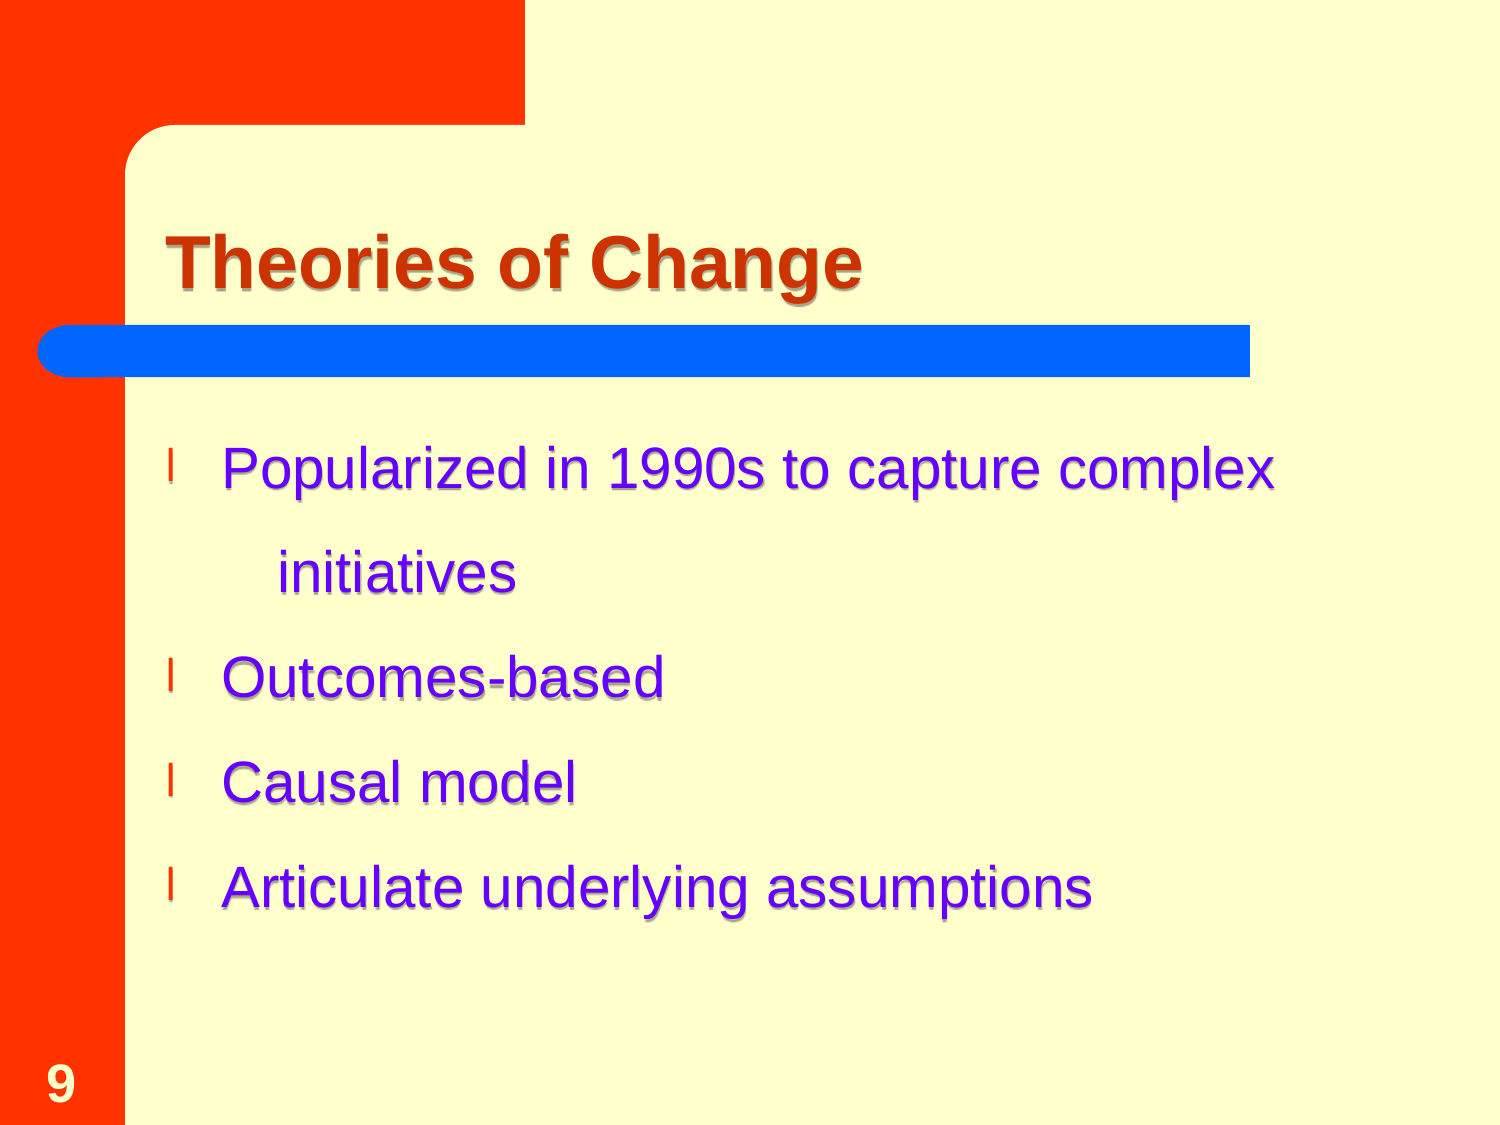

# Theories of Change
Popularized in 1990s to capture complex initiatives
Outcomes-based
Causal model
Articulate underlying assumptions